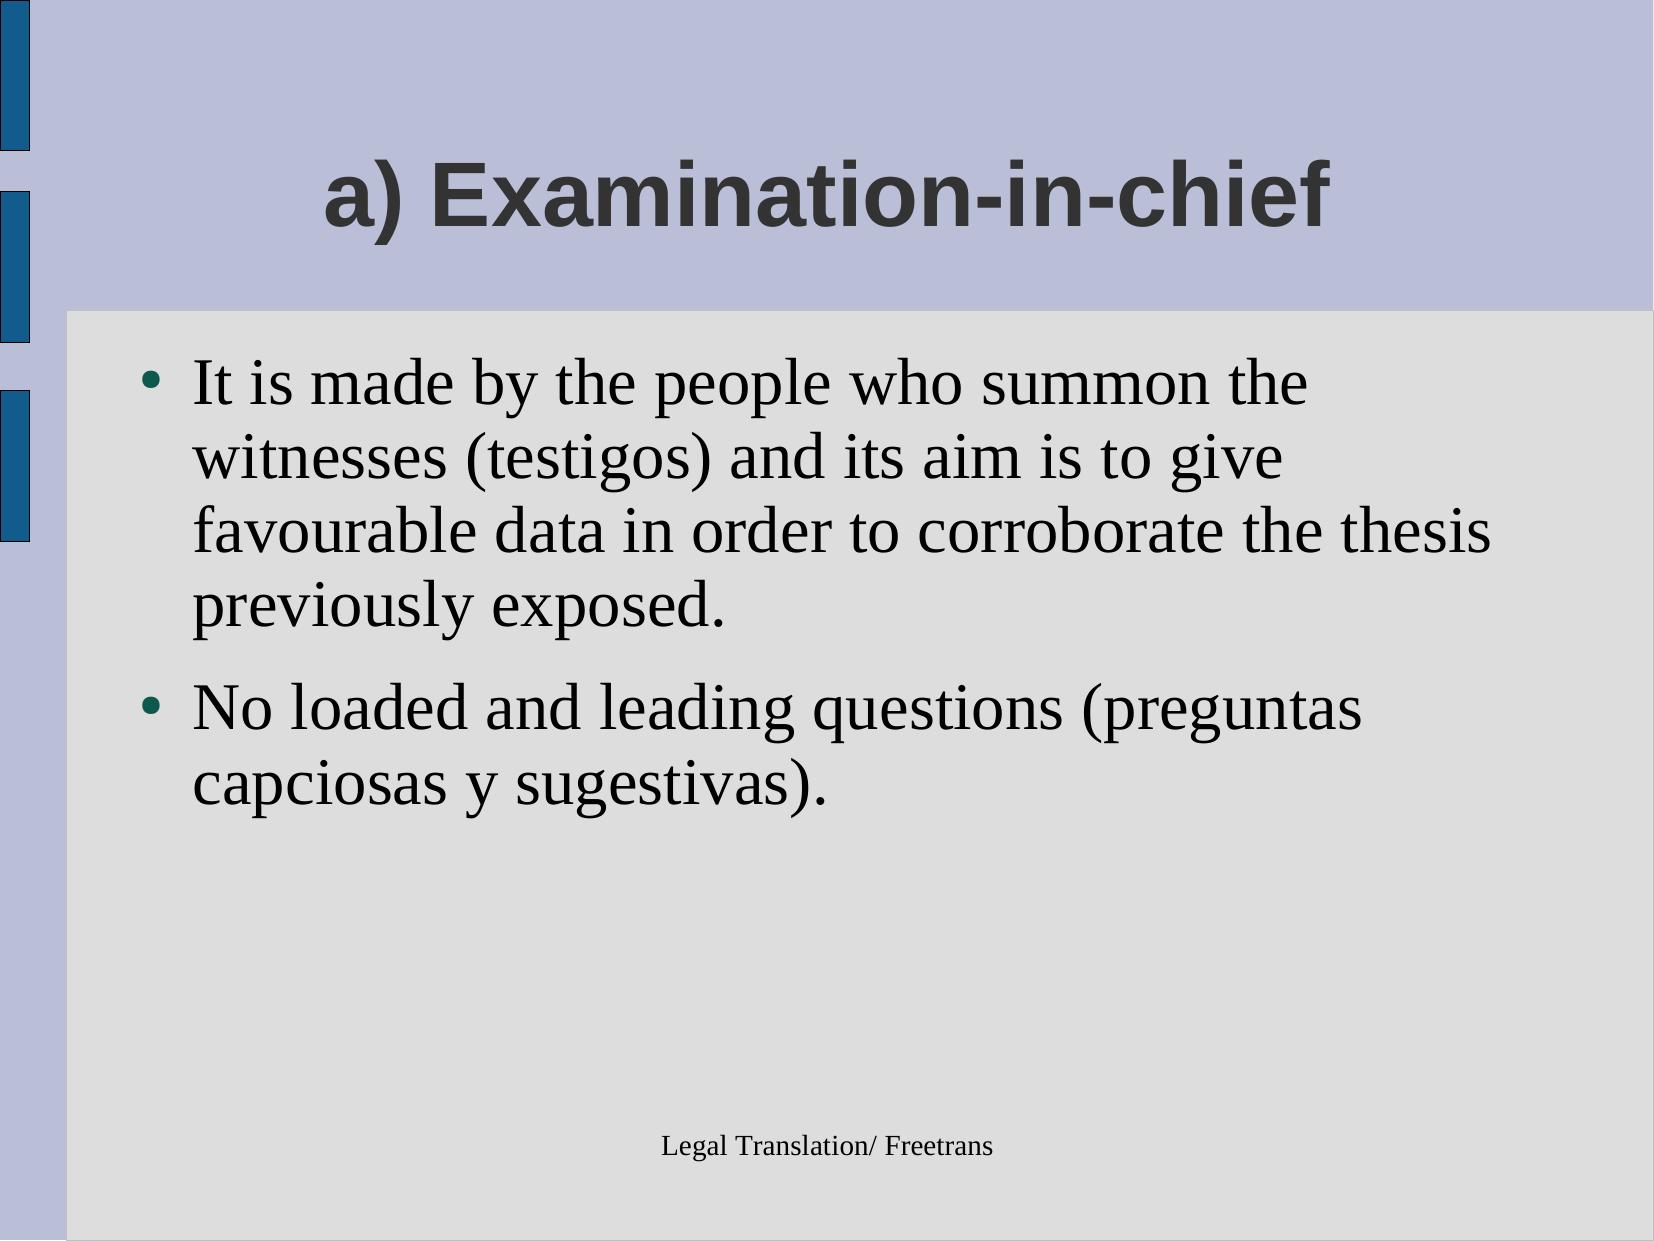

# a) Examination-in-chief
It is made by the people who summon the witnesses (testigos) and its aim is to give favourable data in order to corroborate the thesis previously exposed.
No loaded and leading questions (preguntas capciosas y sugestivas).
Legal Translation/ Freetrans